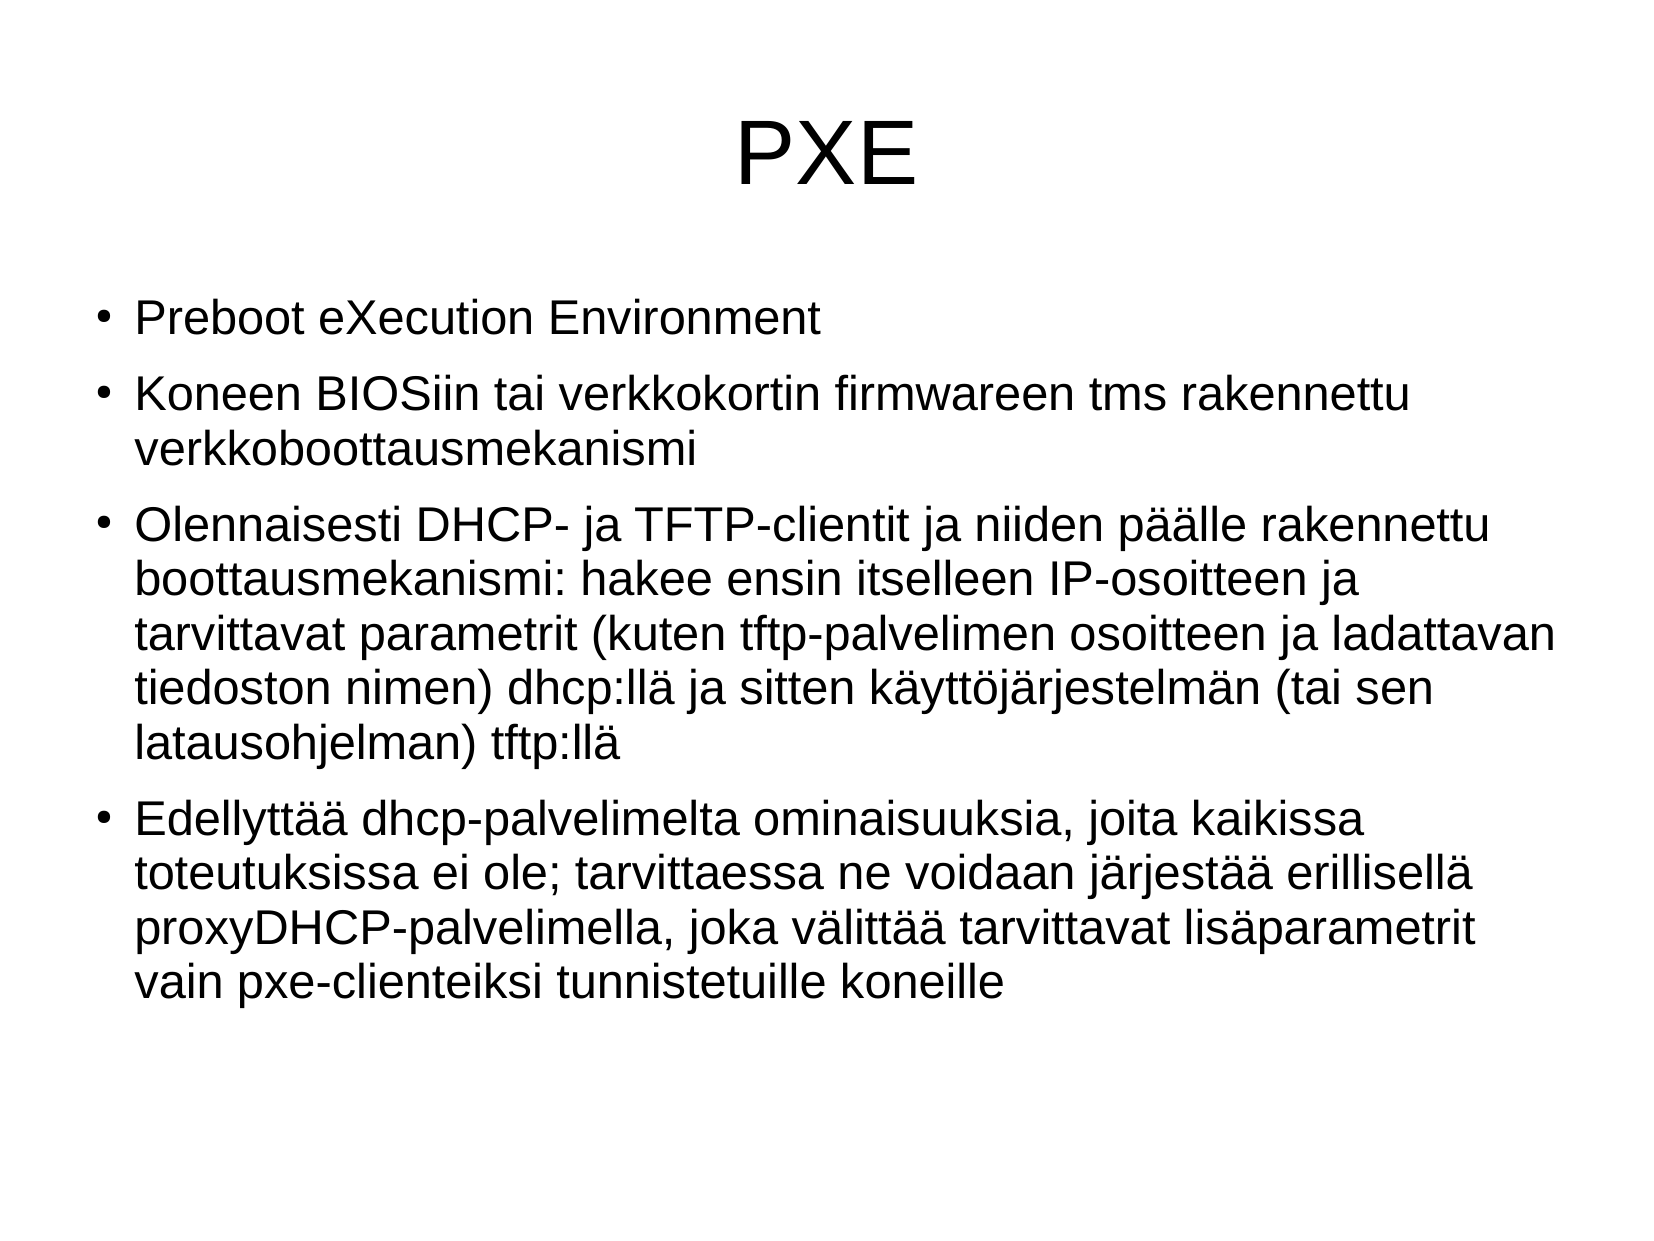

# PXE
Preboot eXecution Environment
Koneen BIOSiin tai verkkokortin firmwareen tms rakennettu verkkoboottausmekanismi
Olennaisesti DHCP- ja TFTP-clientit ja niiden päälle rakennettu boottausmekanismi: hakee ensin itselleen IP-osoitteen ja tarvittavat parametrit (kuten tftp-palvelimen osoitteen ja ladattavan tiedoston nimen) dhcp:llä ja sitten käyttöjärjestelmän (tai sen latausohjelman) tftp:llä
Edellyttää dhcp-palvelimelta ominaisuuksia, joita kaikissa toteutuksissa ei ole; tarvittaessa ne voidaan järjestää erillisellä proxyDHCP-palvelimella, joka välittää tarvittavat lisäparametrit vain pxe-clienteiksi tunnistetuille koneille